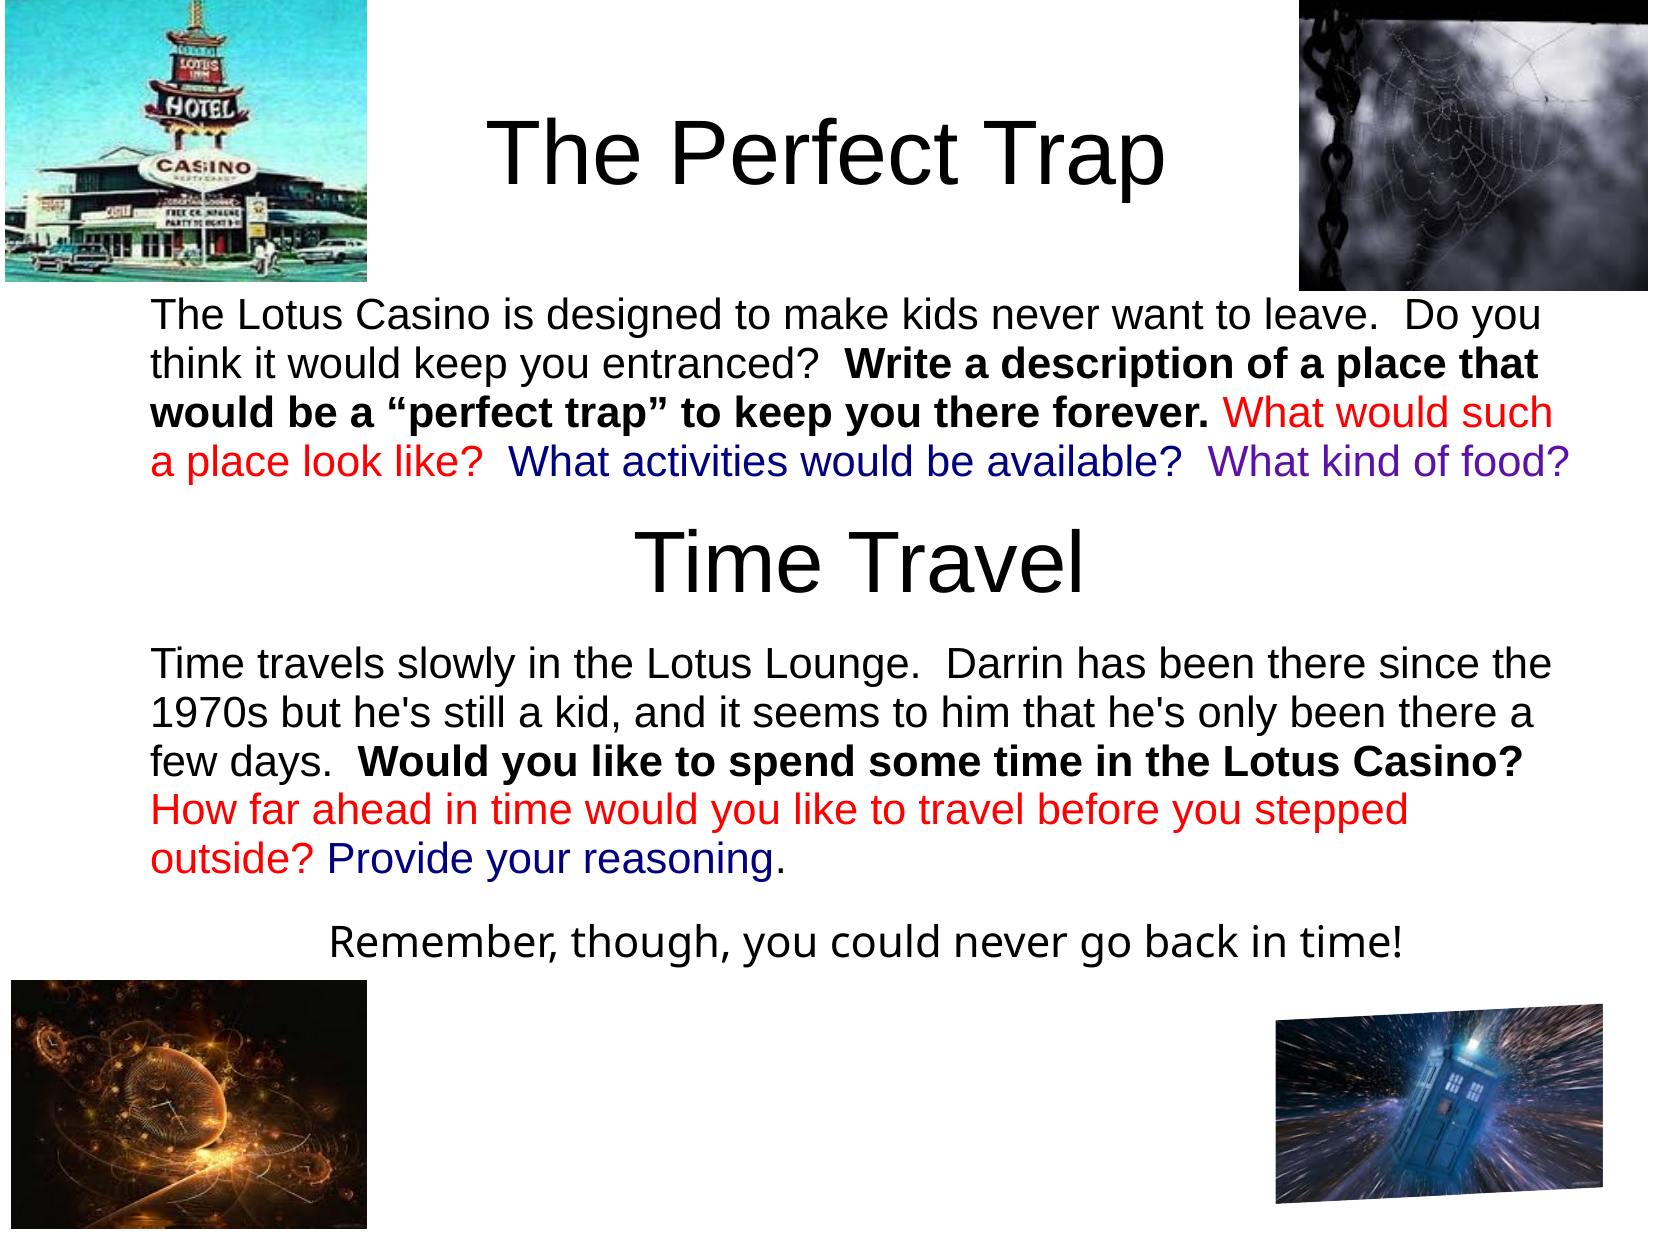

# The Perfect Trap
The Lotus Casino is designed to make kids never want to leave. Do you think it would keep you entranced? Write a description of a place that would be a “perfect trap” to keep you there forever. What would such a place look like? What activities would be available? What kind of food?
Time Travel
Time travels slowly in the Lotus Lounge. Darrin has been there since the 1970s but he's still a kid, and it seems to him that he's only been there a few days. Would you like to spend some time in the Lotus Casino? How far ahead in time would you like to travel before you stepped outside? Provide your reasoning.
 Remember, though, you could never go back in time!